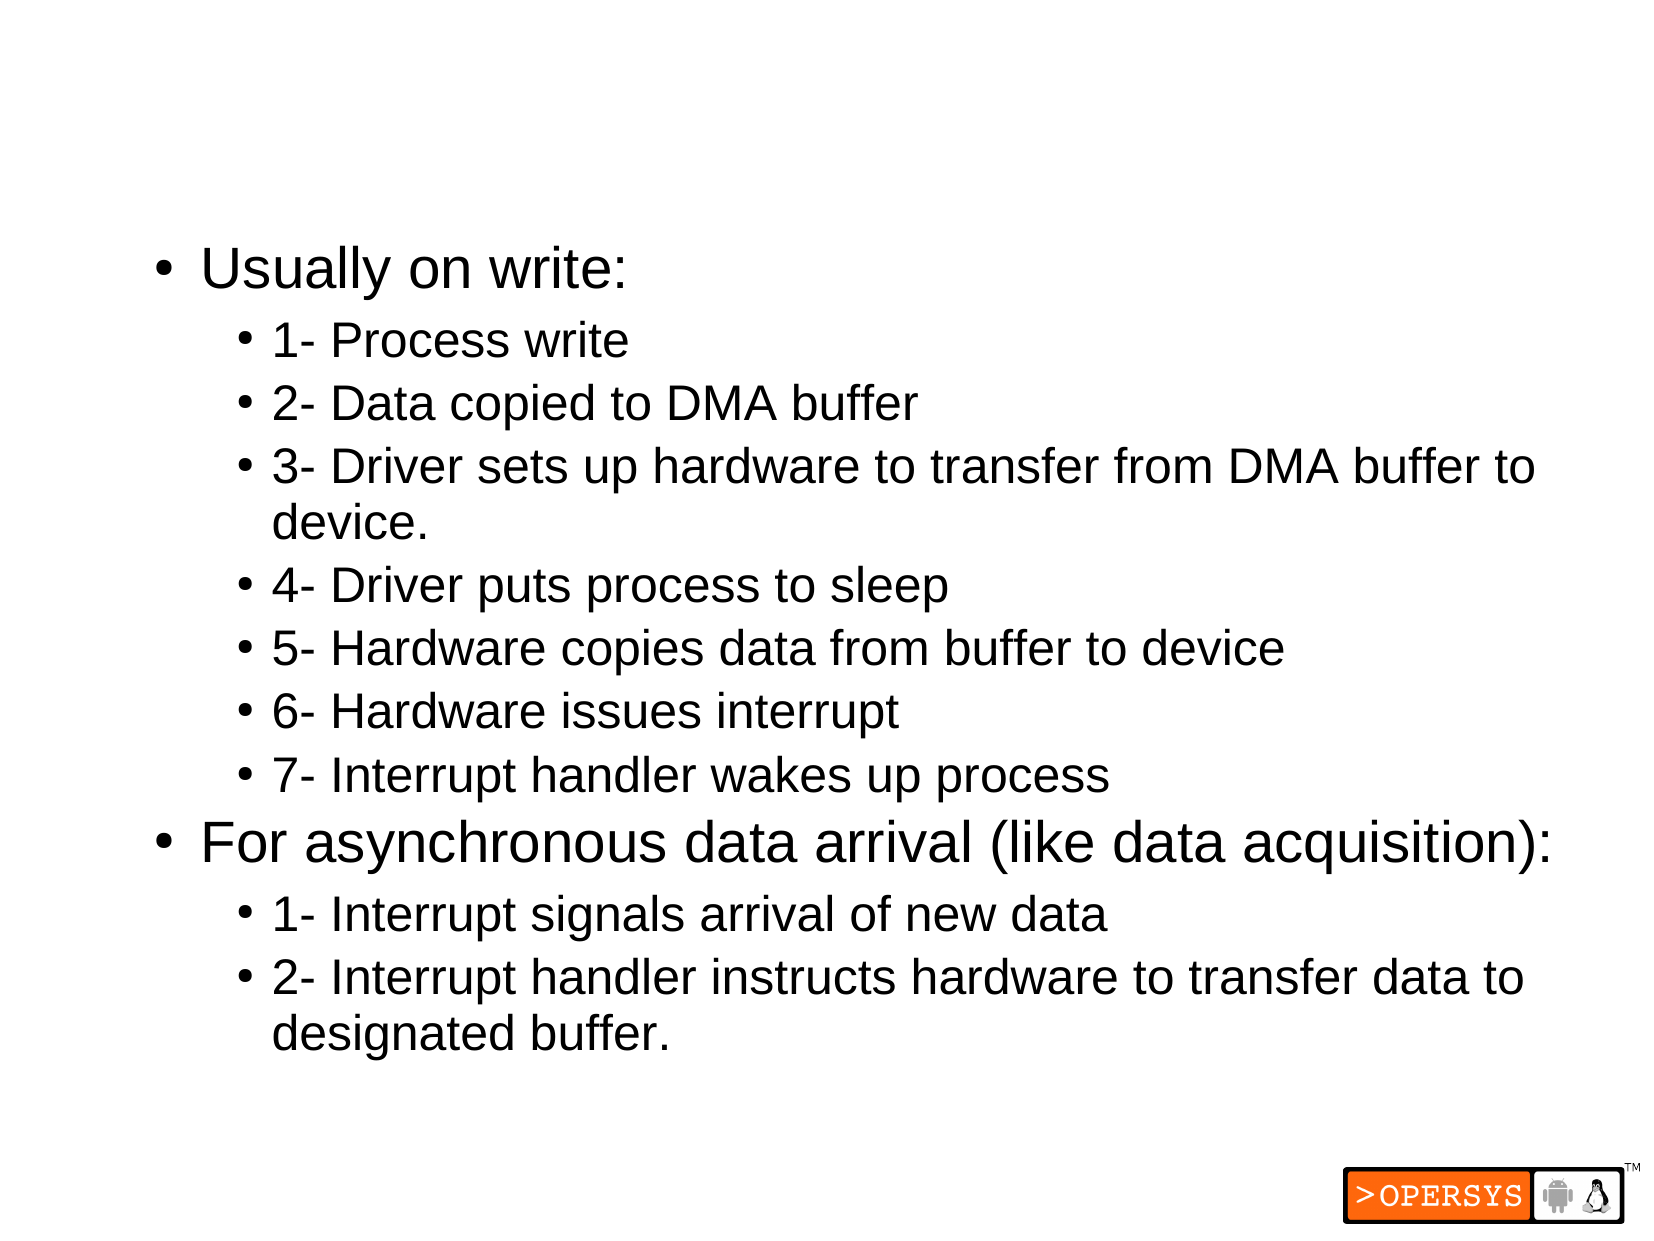

# Usually on write:
1- Process write
2- Data copied to DMA buffer
3- Driver sets up hardware to transfer from DMA buffer to device.
4- Driver puts process to sleep
5- Hardware copies data from buffer to device
6- Hardware issues interrupt
7- Interrupt handler wakes up process
For asynchronous data arrival (like data acquisition):
1- Interrupt signals arrival of new data
2- Interrupt handler instructs hardware to transfer data to designated buffer.